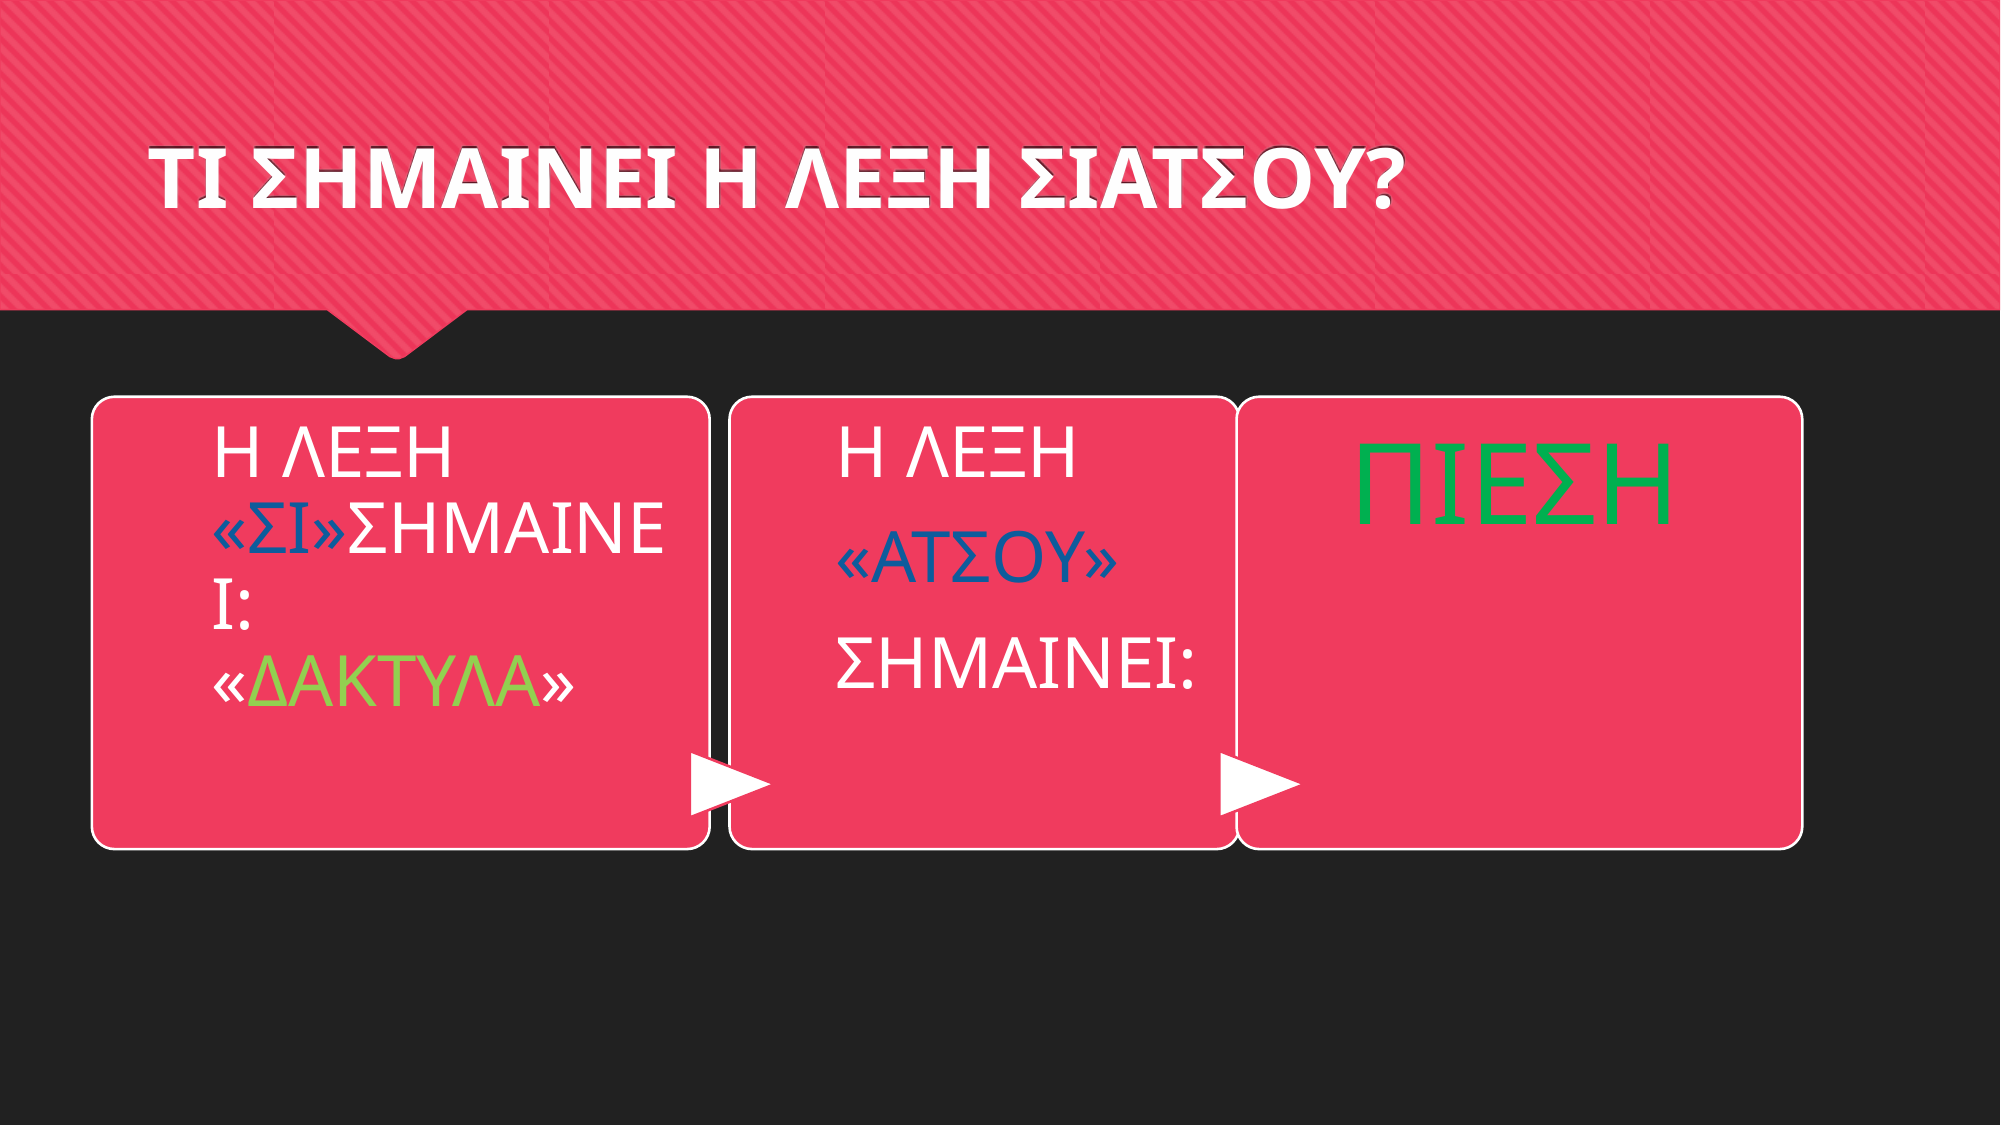

# ΤΙ ΣΗΜΑΙΝΕΙ Η ΛΕΞΗ ΣΙΑΤΣΟΥ?
Η ΛΕΞΗ «ΣΙ»ΣΗΜΑΙΝΕΙ: «ΔΑΚΤΥΛΑ»
Η ΛΕΞΗ
«ΑΤΣΟΥ»
ΣΗΜΑΙΝΕΙ:
ΠΙΕΣΗ